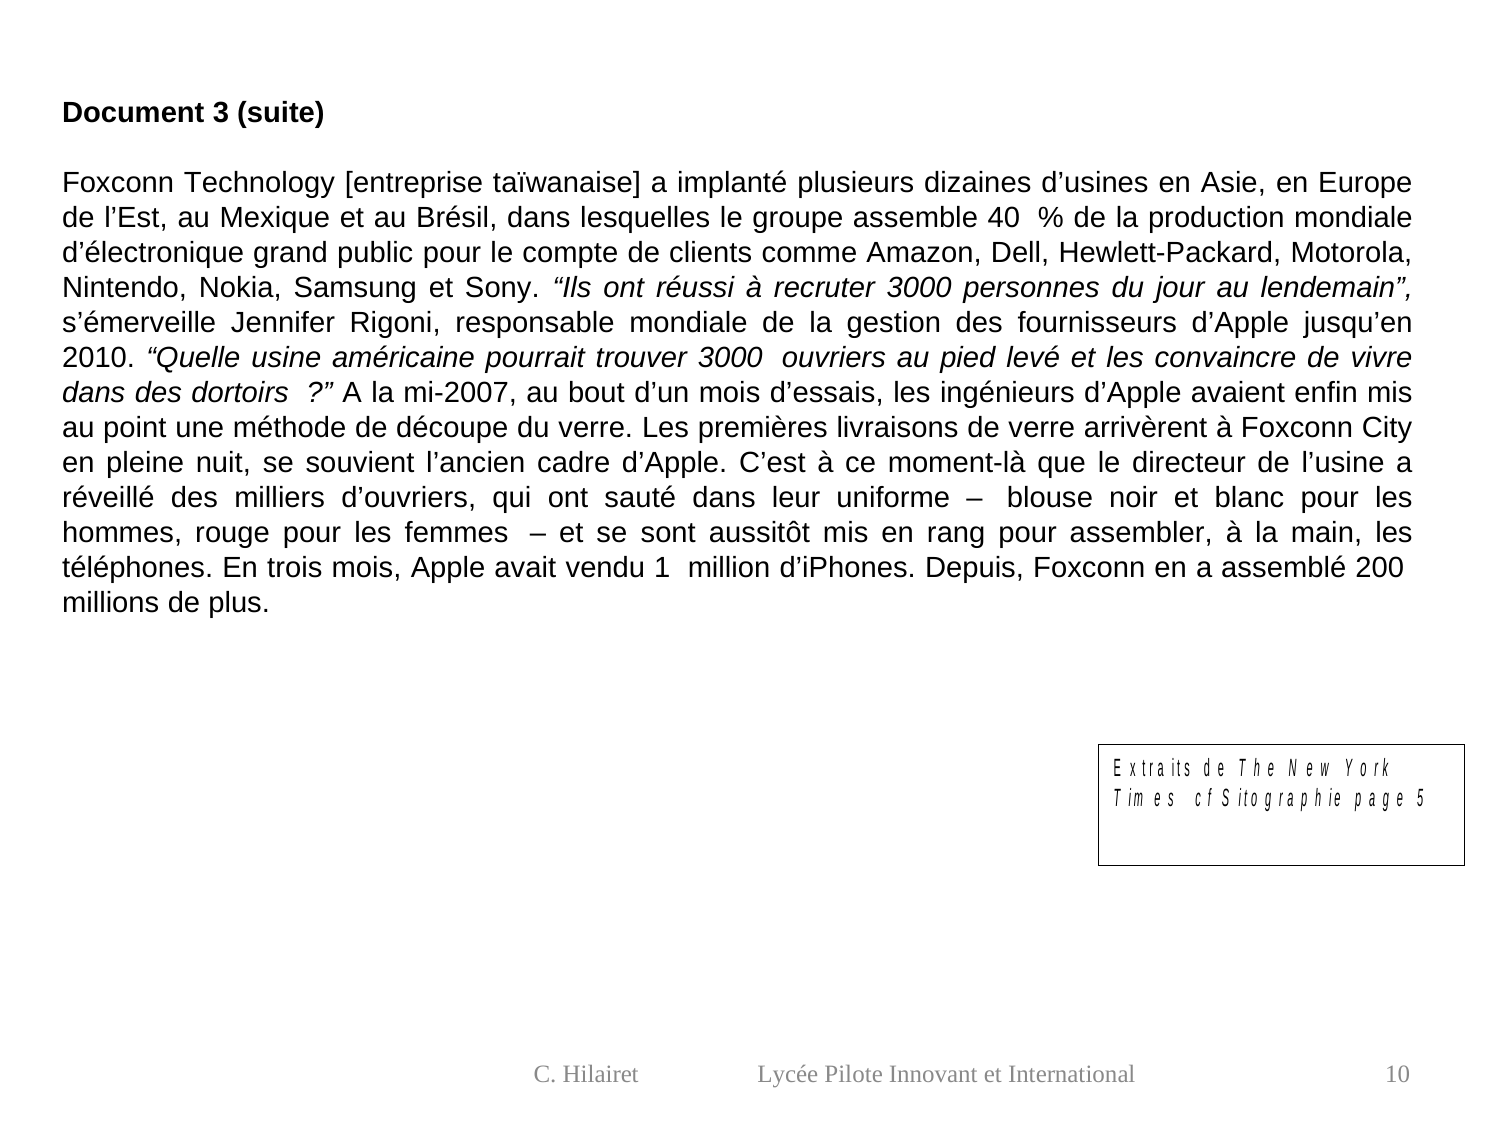

Document 3 (suite)
Foxconn Technology [entreprise taïwanaise] a implanté plusieurs dizaines d’usines en Asie, en Europe de l’Est, au Mexique et au Brésil, dans lesquelles le groupe assemble 40  % de la production mondiale d’électronique grand public pour le compte de clients comme Amazon, Dell, Hewlett-Packard, Motorola, Nintendo, Nokia, Samsung et Sony. “Ils ont réussi à recruter 3000 personnes du jour au lendemain”, s’émerveille Jennifer Rigoni, responsable mondiale de la gestion des fournisseurs d’Apple jusqu’en 2010. “Quelle usine américaine pourrait trouver 3000  ouvriers au pied levé et les convaincre de vivre dans des dortoirs  ?” A la mi-2007, au bout d’un mois d’essais, les ingénieurs d’Apple avaient enfin mis au point une méthode de découpe du verre. Les premières livraisons de verre arrivèrent à Foxconn City en pleine nuit, se souvient l’ancien cadre d’Apple. C’est à ce moment-là que le directeur de l’usine a réveillé des milliers d’ouvriers, qui ont sauté dans leur uniforme –  blouse noir et blanc pour les hommes, rouge pour les femmes  – et se sont aussitôt mis en rang pour assembler, à la main, les téléphones. En trois mois, Apple avait vendu 1  million d’iPhones. Depuis, Foxconn en a assemblé 200  millions de plus.
C. Hilairet Lycée Pilote Innovant et International